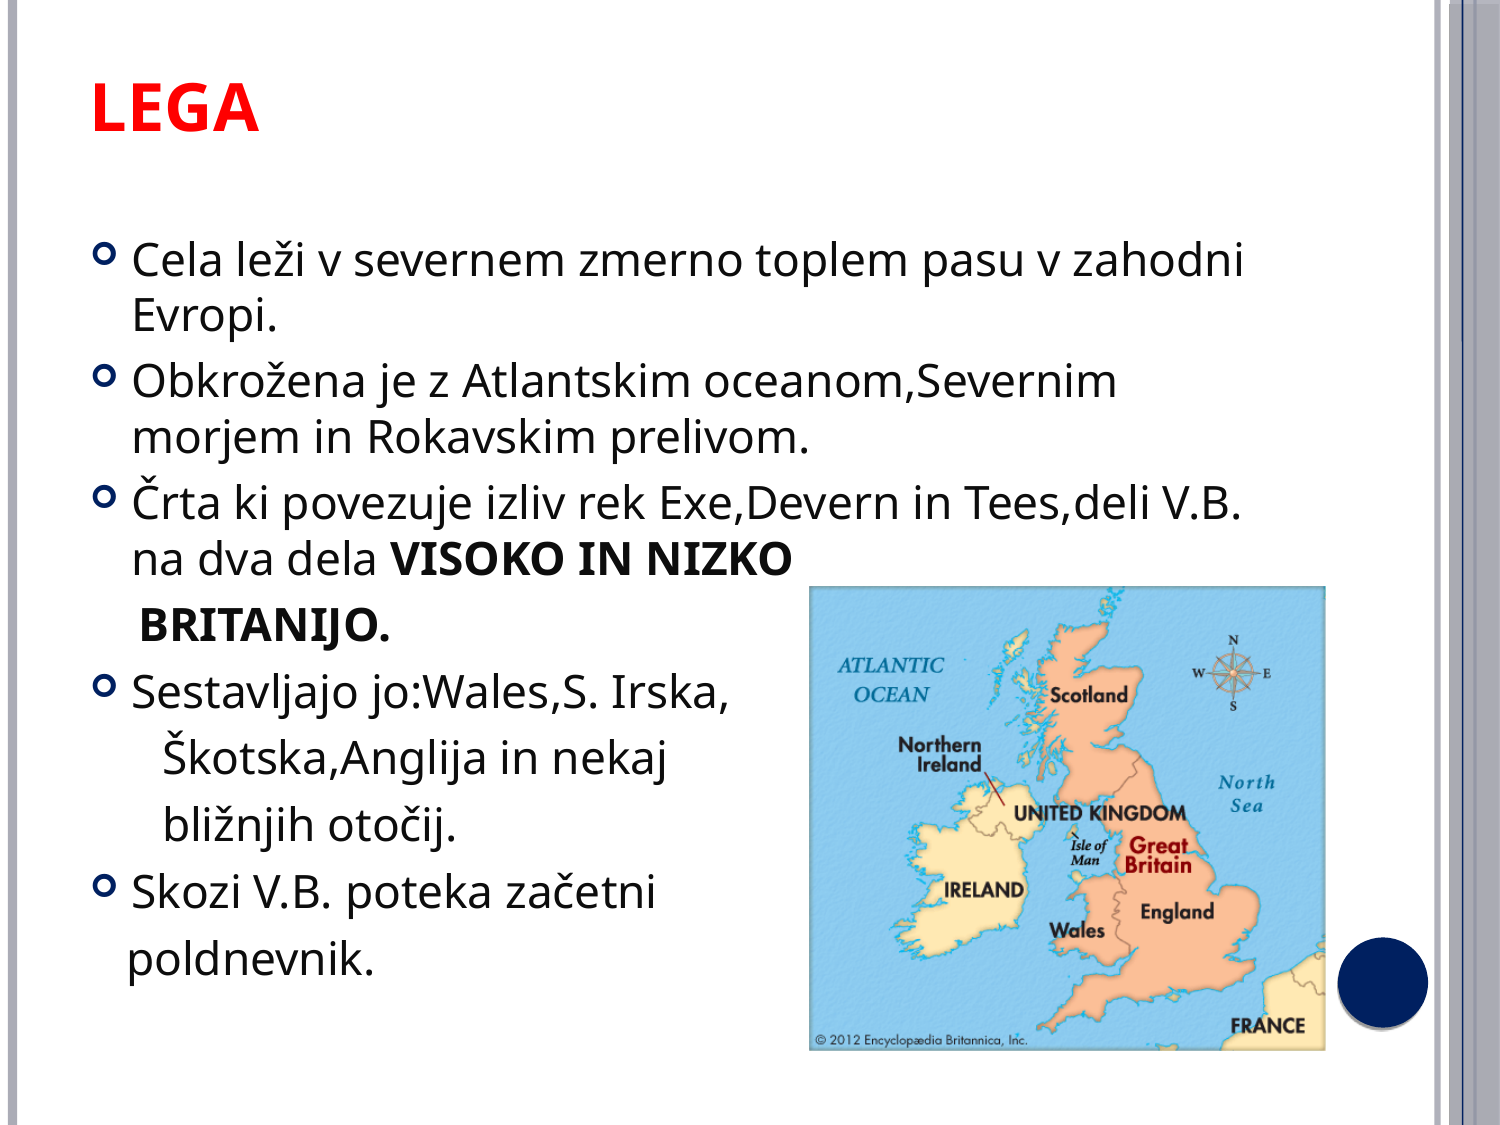

# lega
Cela leži v severnem zmerno toplem pasu v zahodni Evropi.
Obkrožena je z Atlantskim oceanom,Severnim morjem in Rokavskim prelivom.
Črta ki povezuje izliv rek Exe,Devern in Tees,deli V.B. na dva dela VISOKO IN NIZKO
 BRITANIJO.
Sestavljajo jo:Wales,S. Irska,
 Škotska,Anglija in nekaj
 bližnjih otočij.
Skozi V.B. poteka začetni
 poldnevnik.